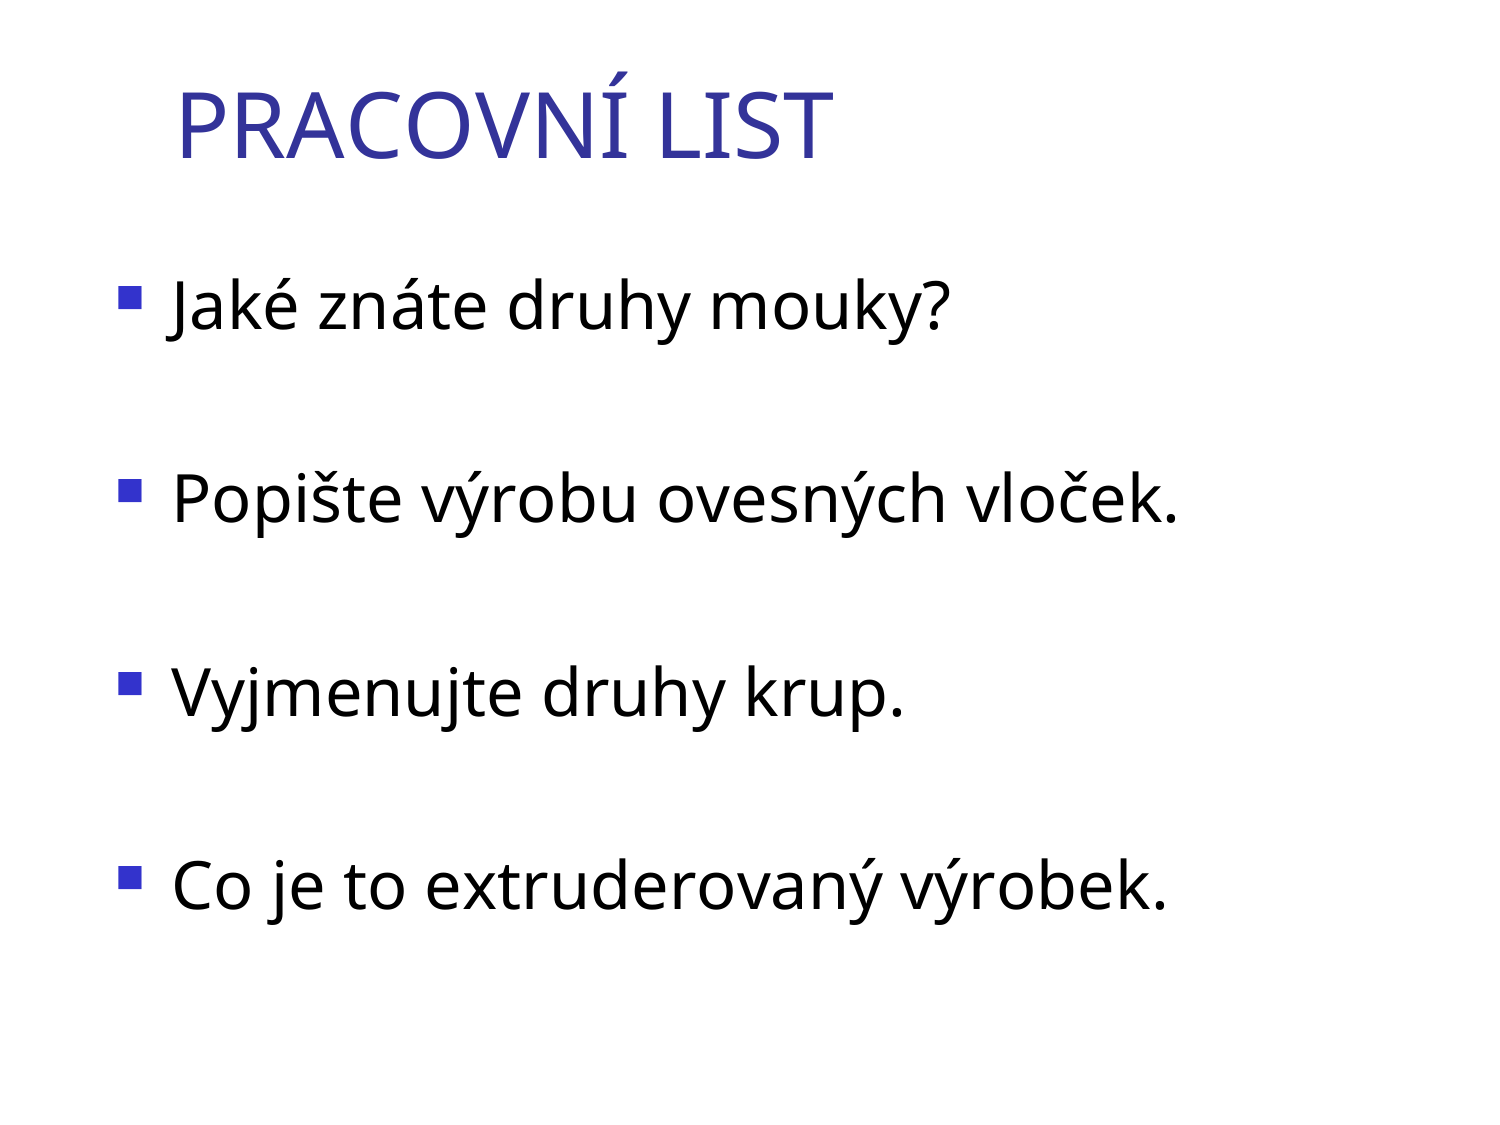

# PRACOVNÍ LIST
Jaké znáte druhy mouky?
Popište výrobu ovesných vloček.
Vyjmenujte druhy krup.
Co je to extruderovaný výrobek.